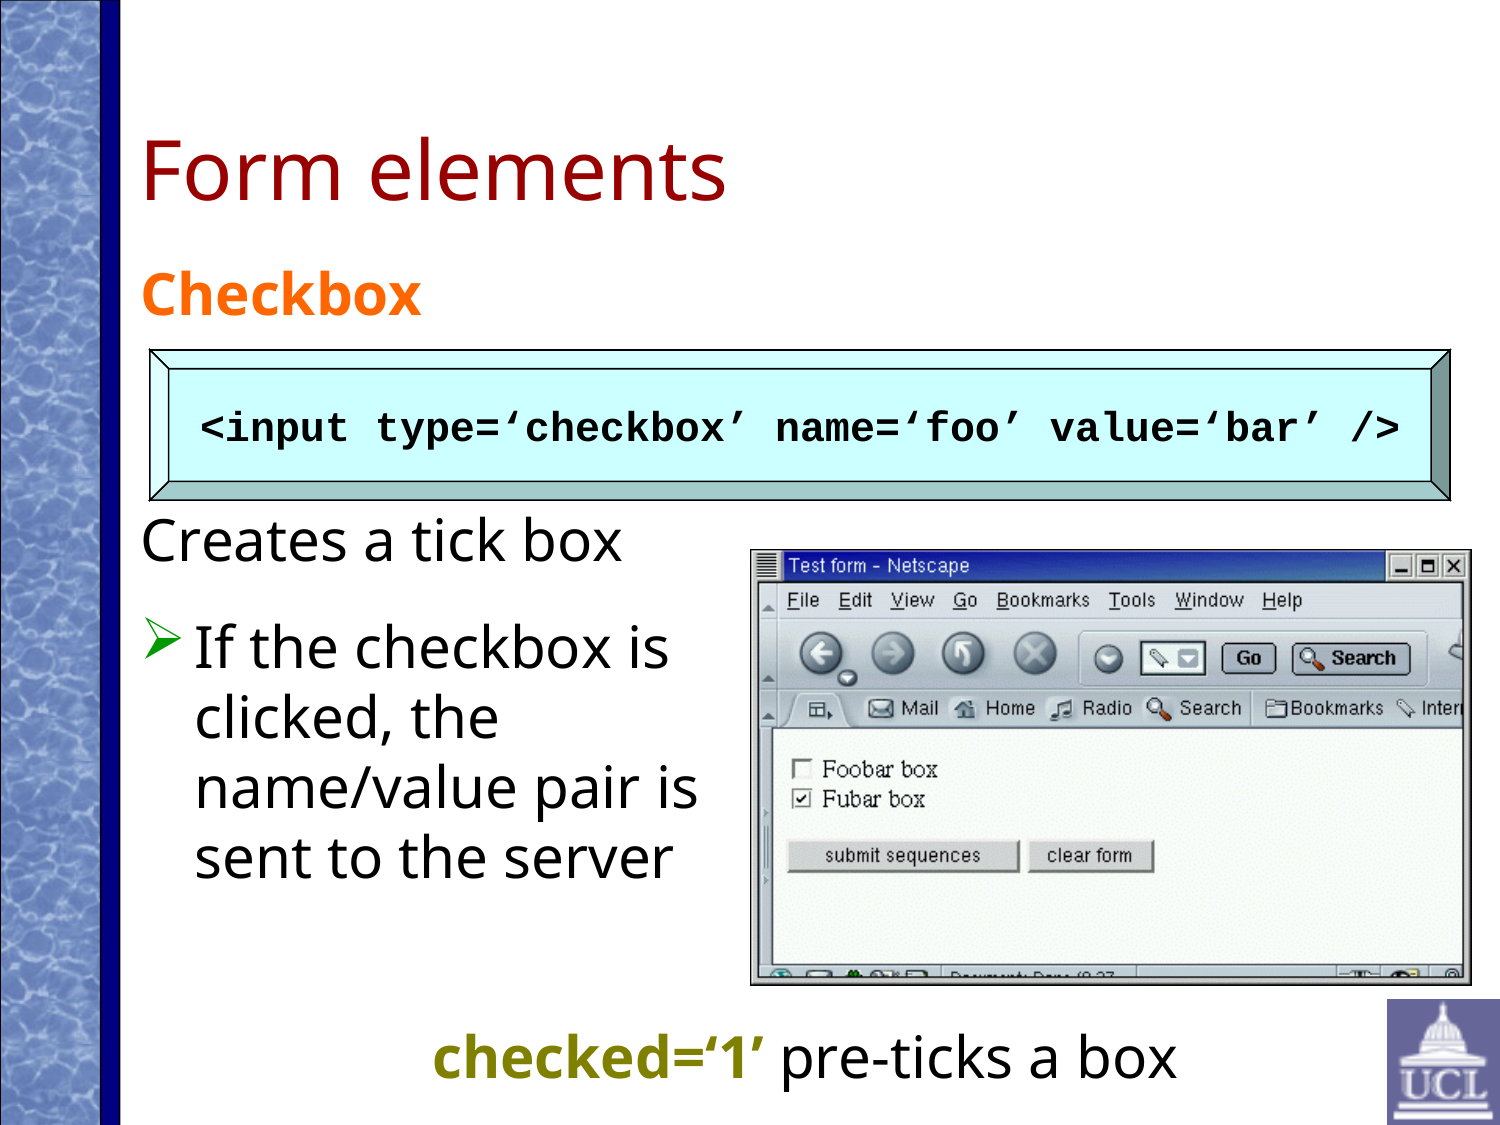

# Form elements
Checkbox
Creates a tick box
If the checkbox is clicked, the name/value pair is sent to the server
<input type=‘checkbox’ name=‘foo’ value=‘bar’ />
checked=‘1’ pre-ticks a box